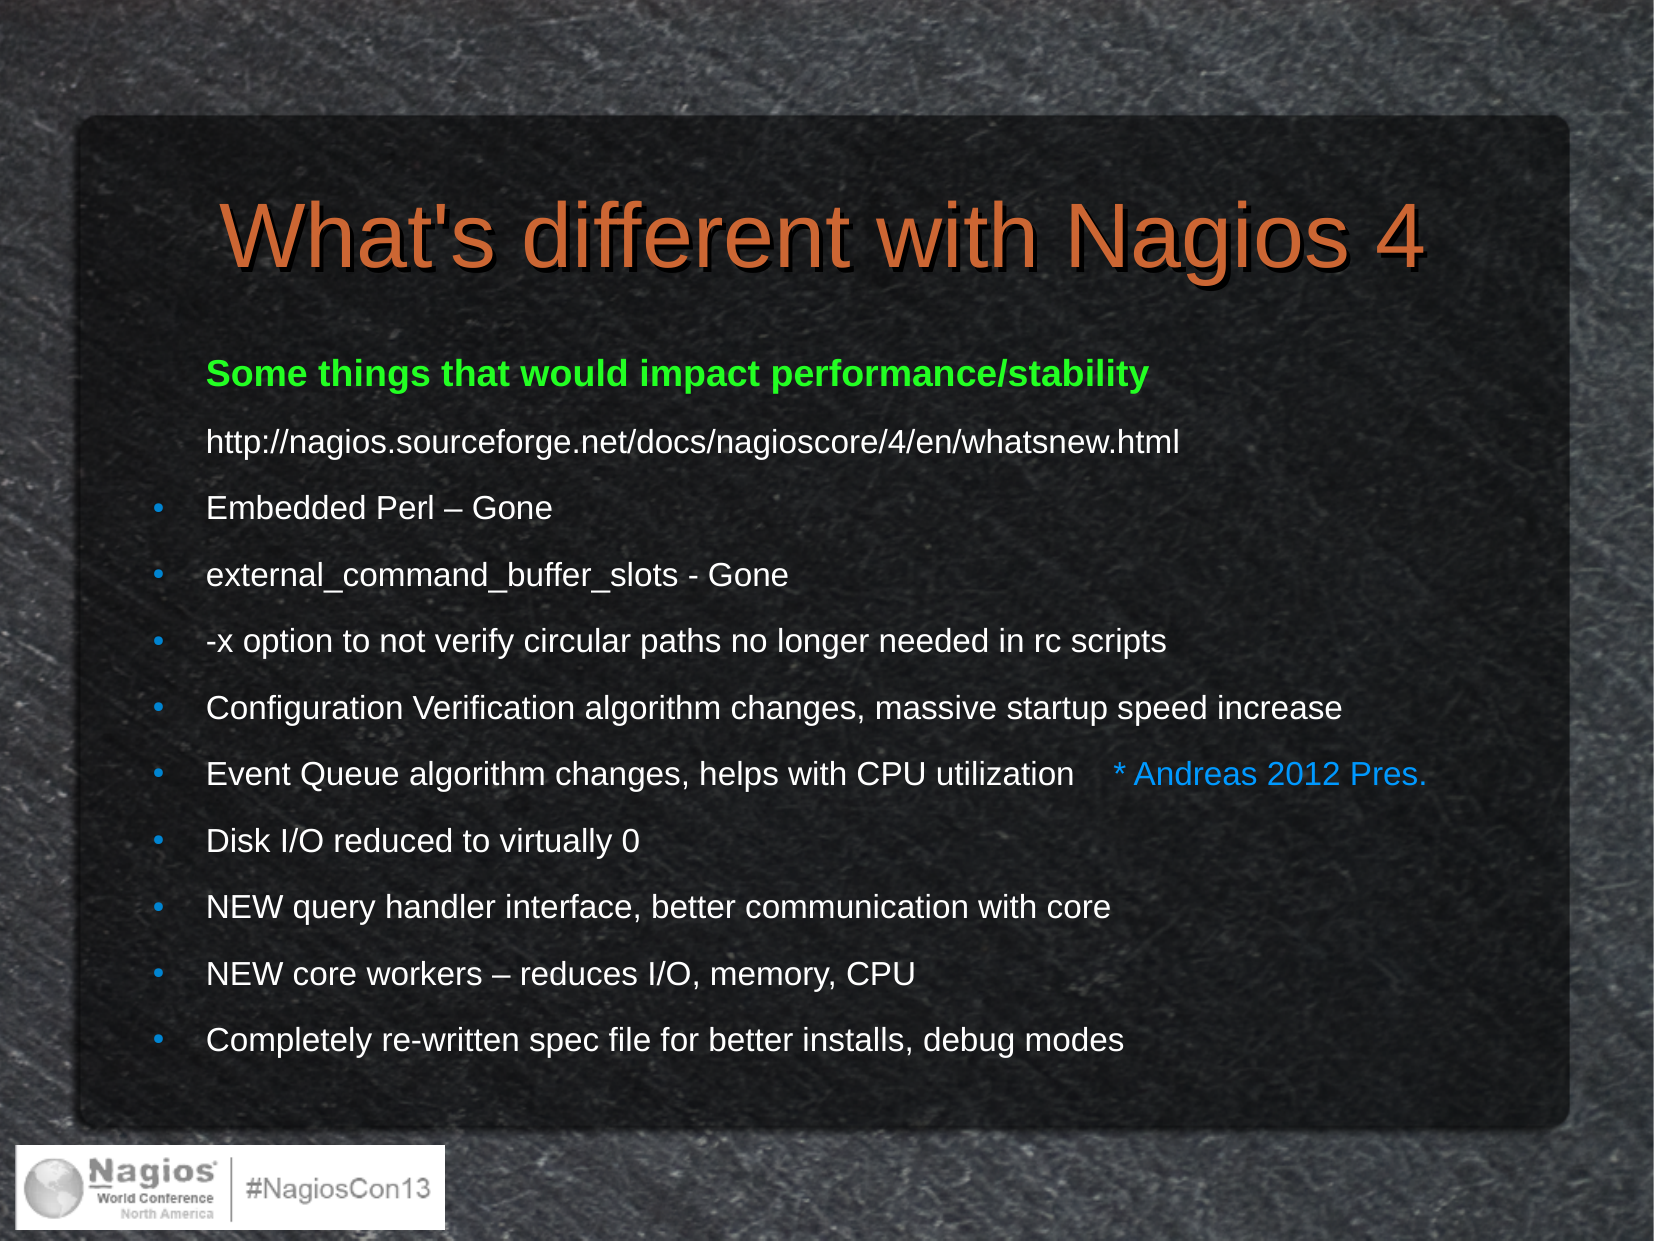

# What's different with Nagios 4
Some things that would impact performance/stability
http://nagios.sourceforge.net/docs/nagioscore/4/en/whatsnew.html
Embedded Perl – Gone
external_command_buffer_slots - Gone
-x option to not verify circular paths no longer needed in rc scripts
Configuration Verification algorithm changes, massive startup speed increase
Event Queue algorithm changes, helps with CPU utilization * Andreas 2012 Pres.
Disk I/O reduced to virtually 0
NEW query handler interface, better communication with core
NEW core workers – reduces I/O, memory, CPU
Completely re-written spec file for better installs, debug modes